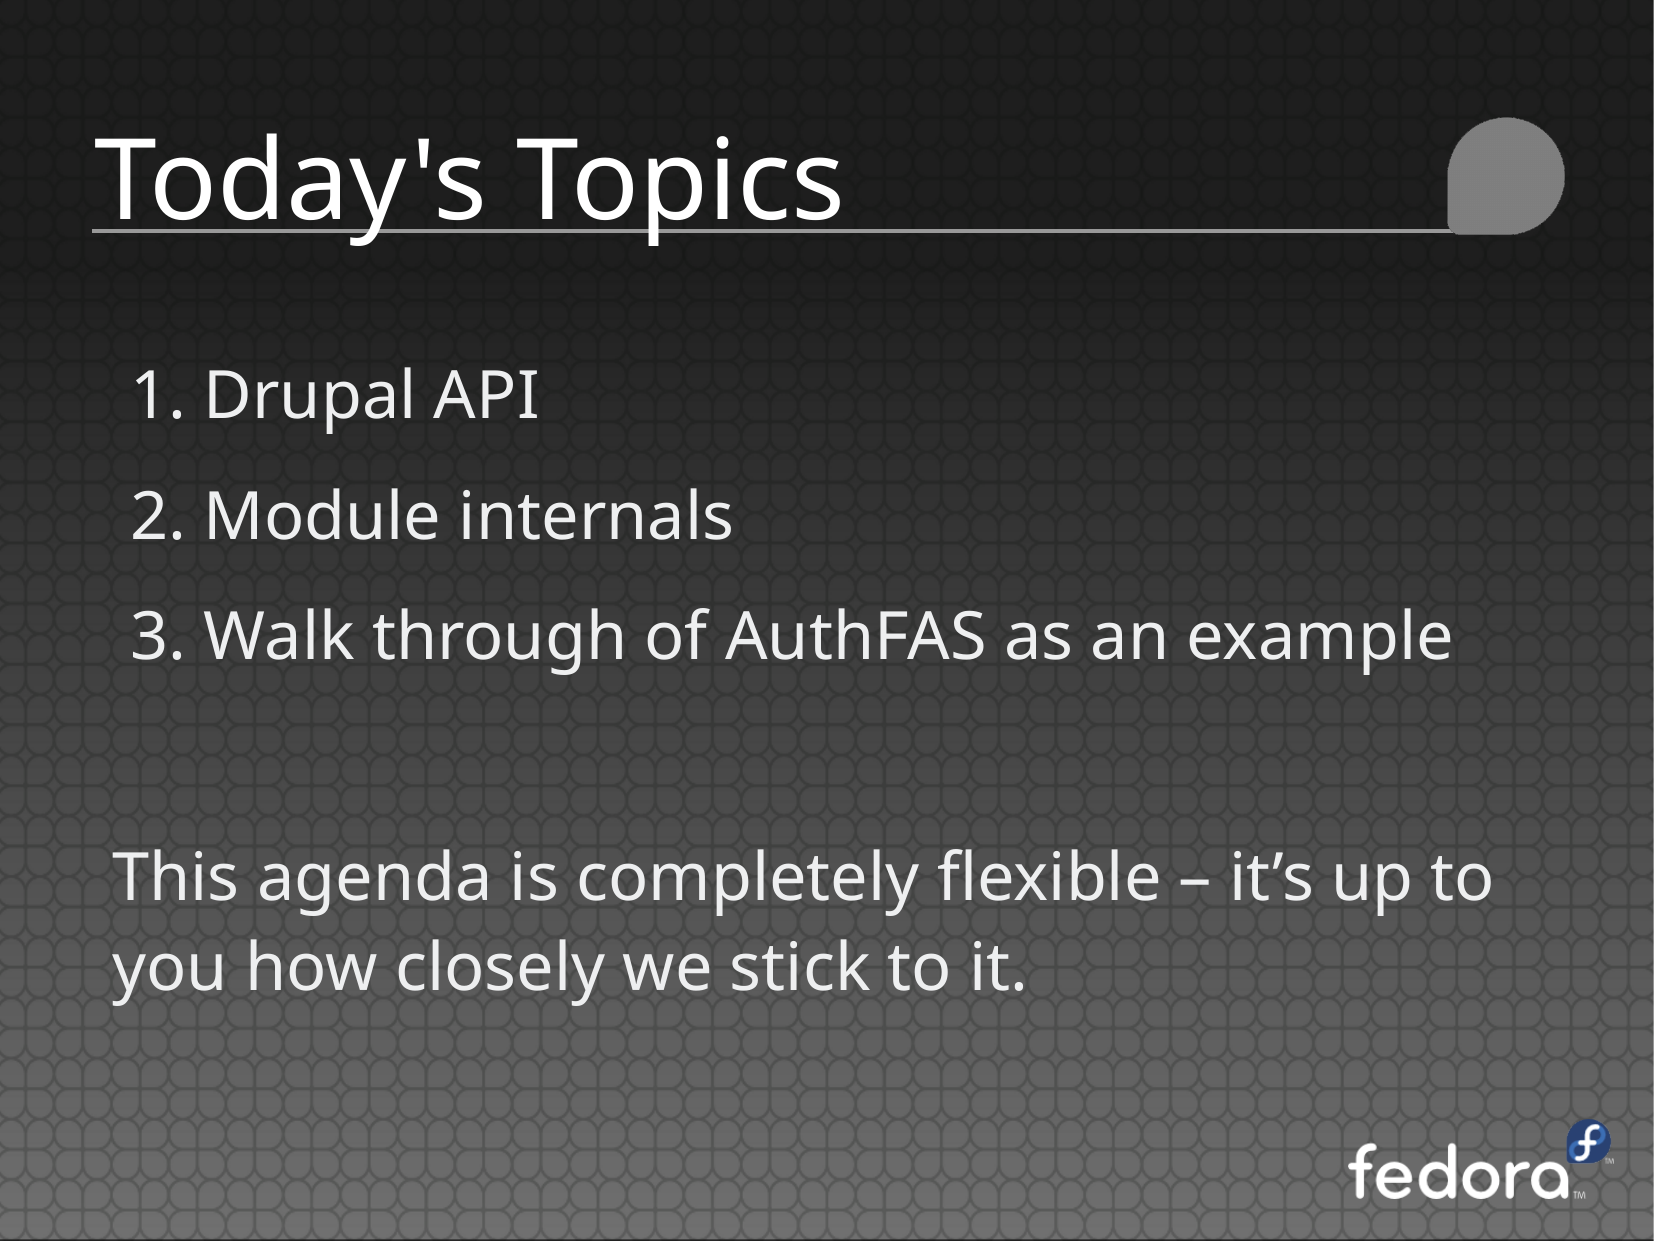

# Today's Topics
 Drupal API
 Module internals
 Walk through of AuthFAS as an example
This agenda is completely flexible – it’s up to you how closely we stick to it.